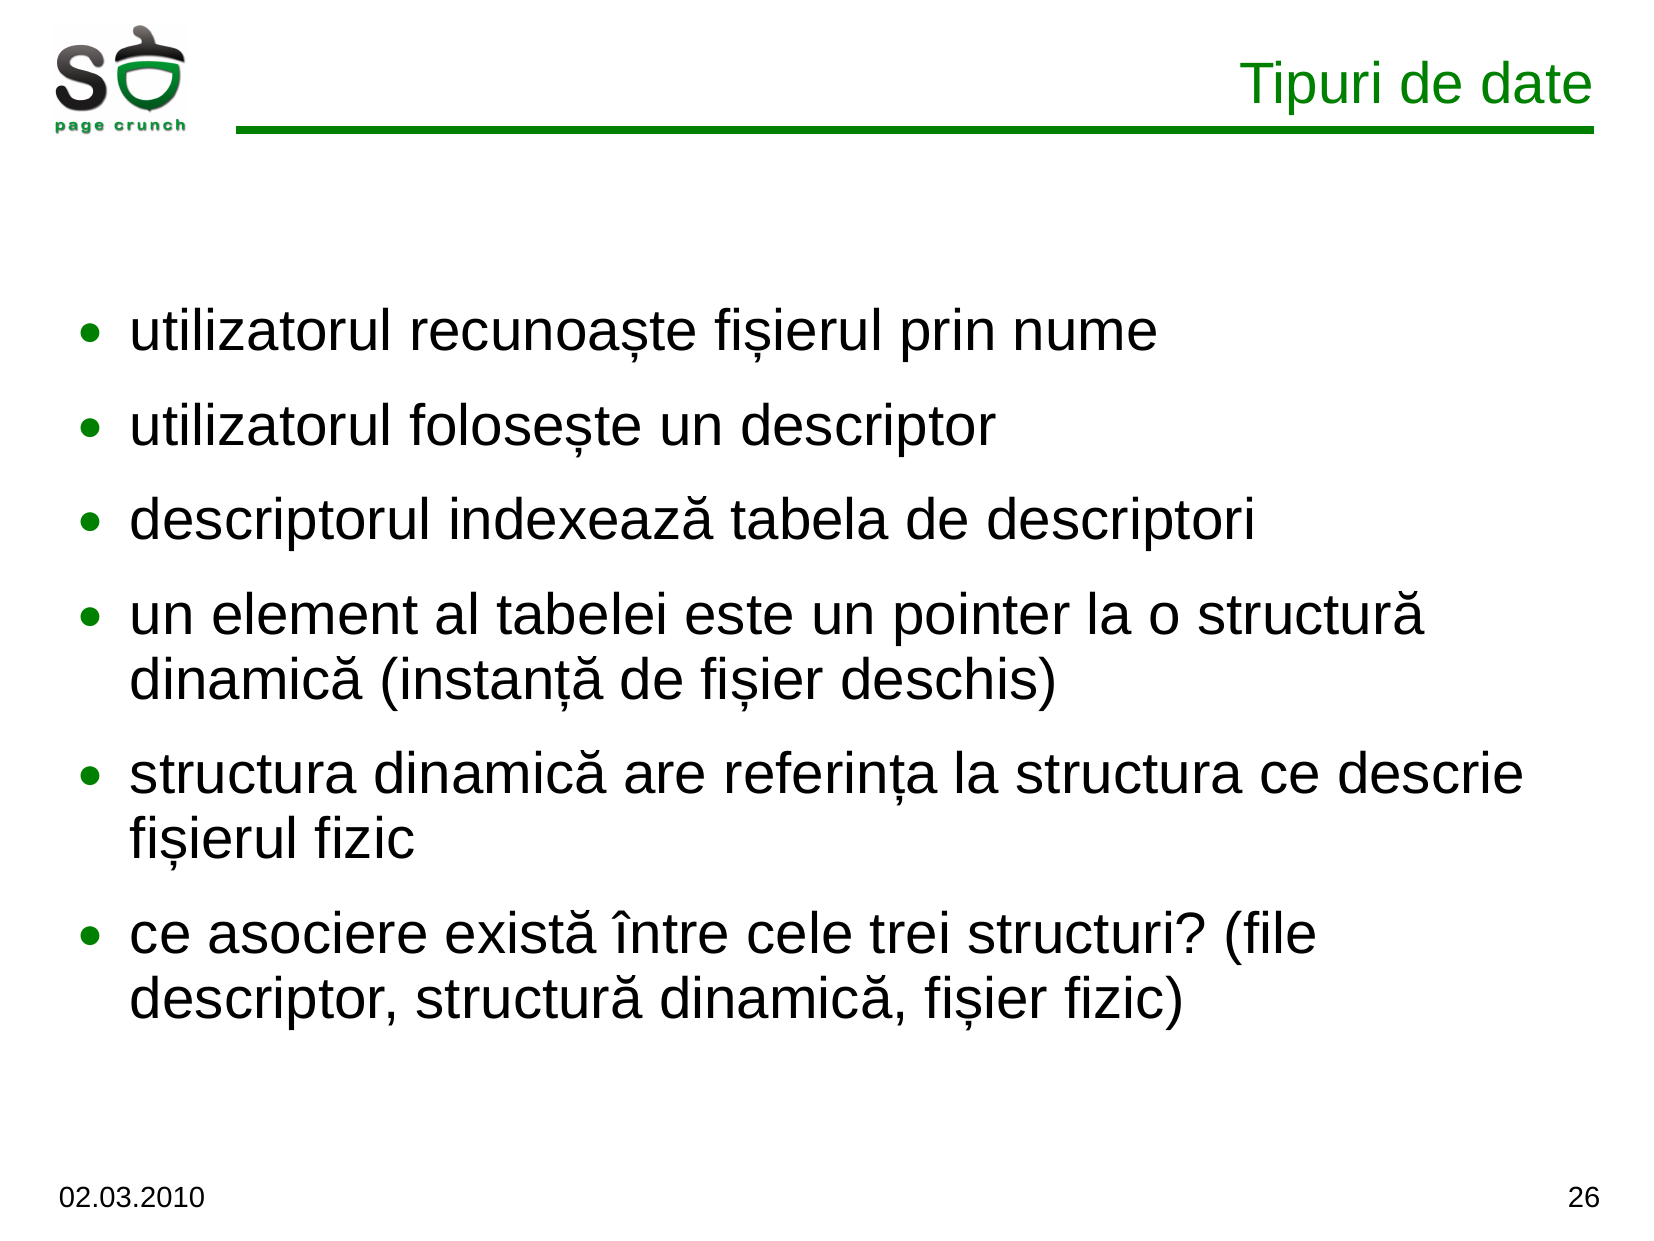

# Tipuri de date
utilizatorul recunoaște fișierul prin nume
utilizatorul folosește un descriptor
descriptorul indexează tabela de descriptori
un element al tabelei este un pointer la o structură dinamică (instanță de fișier deschis)
structura dinamică are referința la structura ce descrie fișierul fizic
ce asociere există între cele trei structuri? (file descriptor, structură dinamică, fișier fizic)
02.03.2010
26